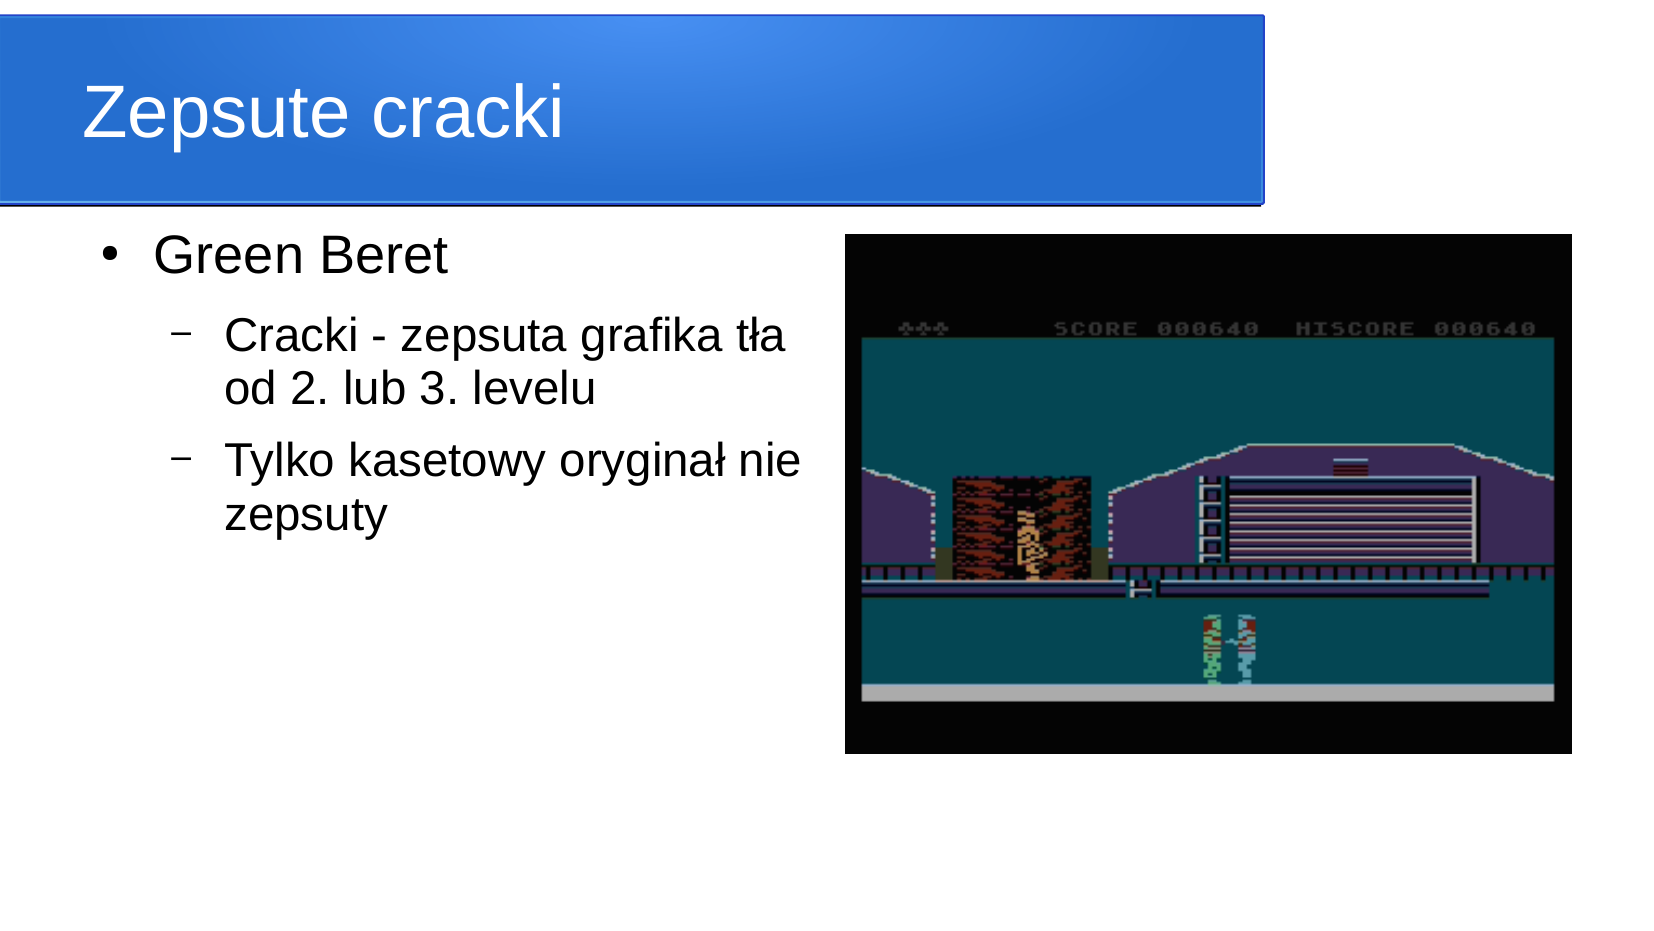

# Zepsute cracki
Green Beret
Cracki - zepsuta grafika tła od 2. lub 3. levelu
Tylko kasetowy oryginał nie zepsuty